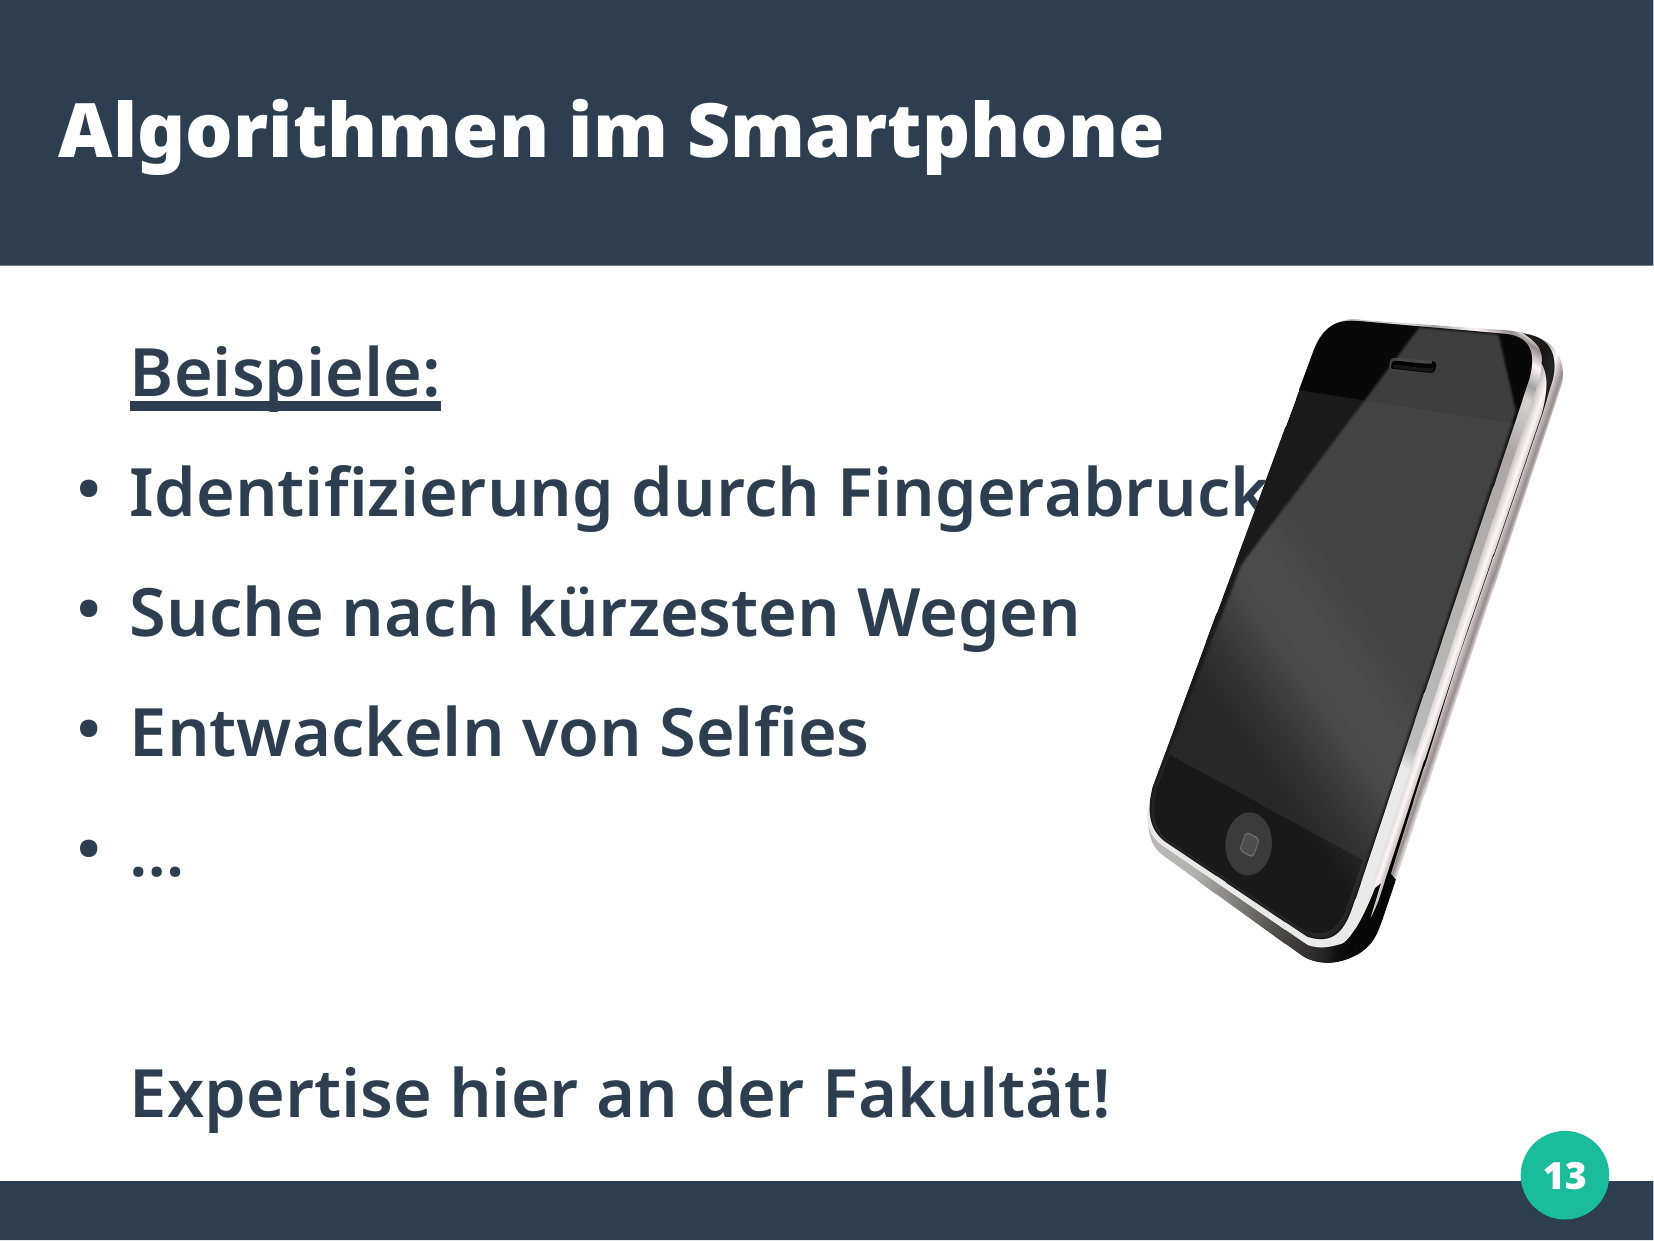

# Algorithmen im Smartphone
Beispiele:
Identifizierung durch Fingerabruck
Suche nach kürzesten Wegen
Entwackeln von Selfies
…
Expertise hier an der Fakultät!
13